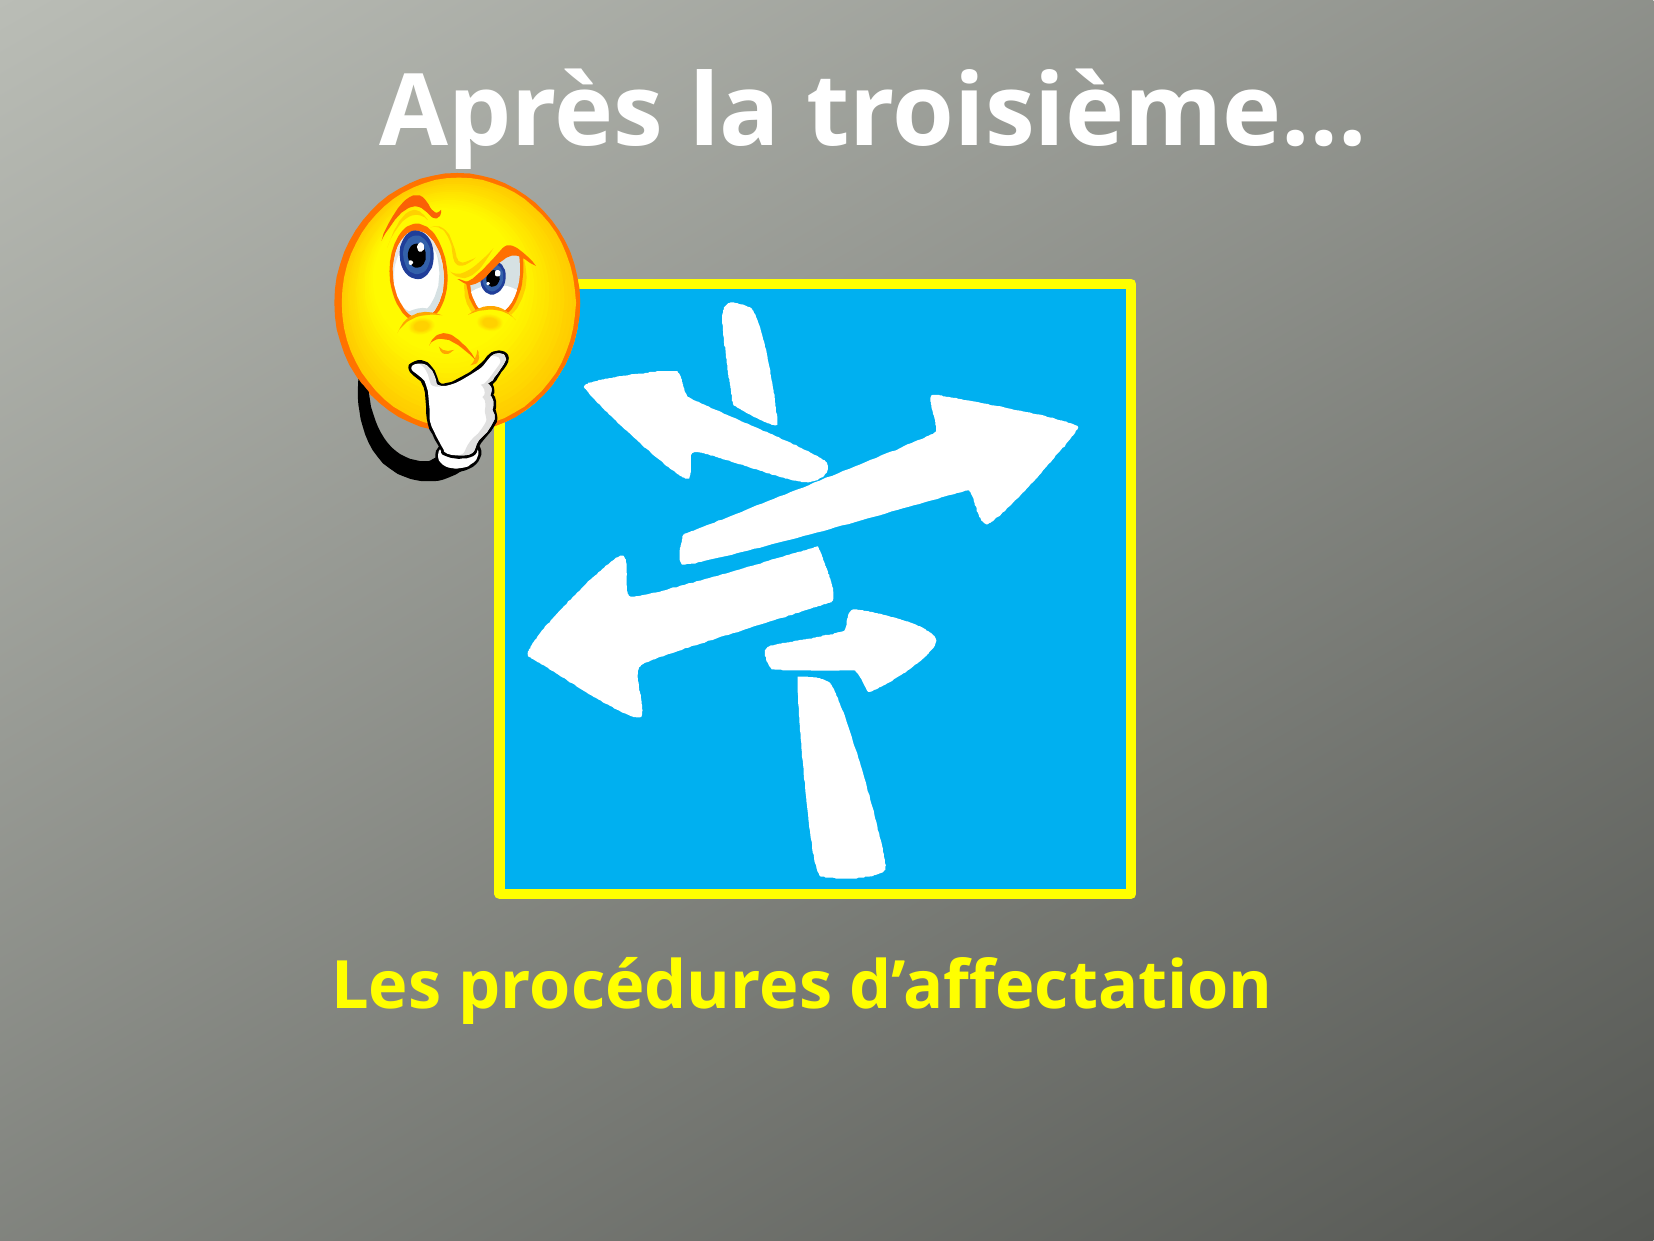

#
Après la troisième…
²
Les procédures d’affectation